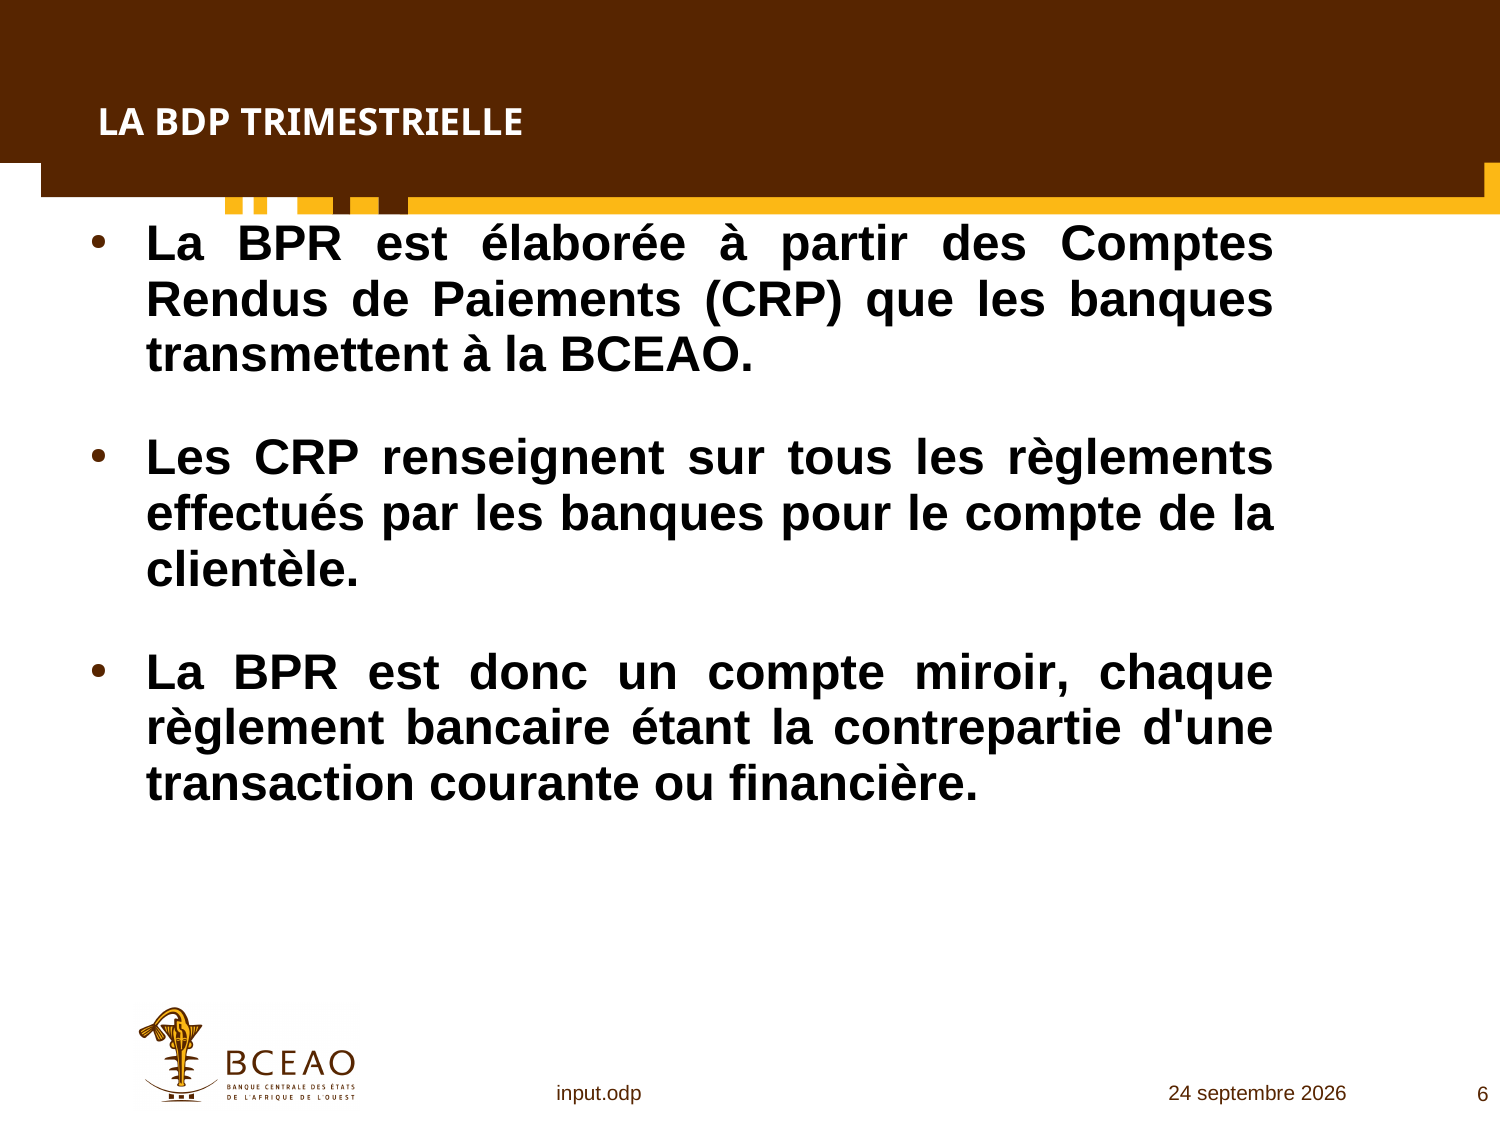

# LA BDP TRIMESTRIELLE
La BPR est élaborée à partir des Comptes Rendus de Paiements (CRP) que les banques transmettent à la BCEAO.
Les CRP renseignent sur tous les règlements effectués par les banques pour le compte de la clientèle.
La BPR est donc un compte miroir, chaque règlement bancaire étant la contrepartie d'une transaction courante ou financière.